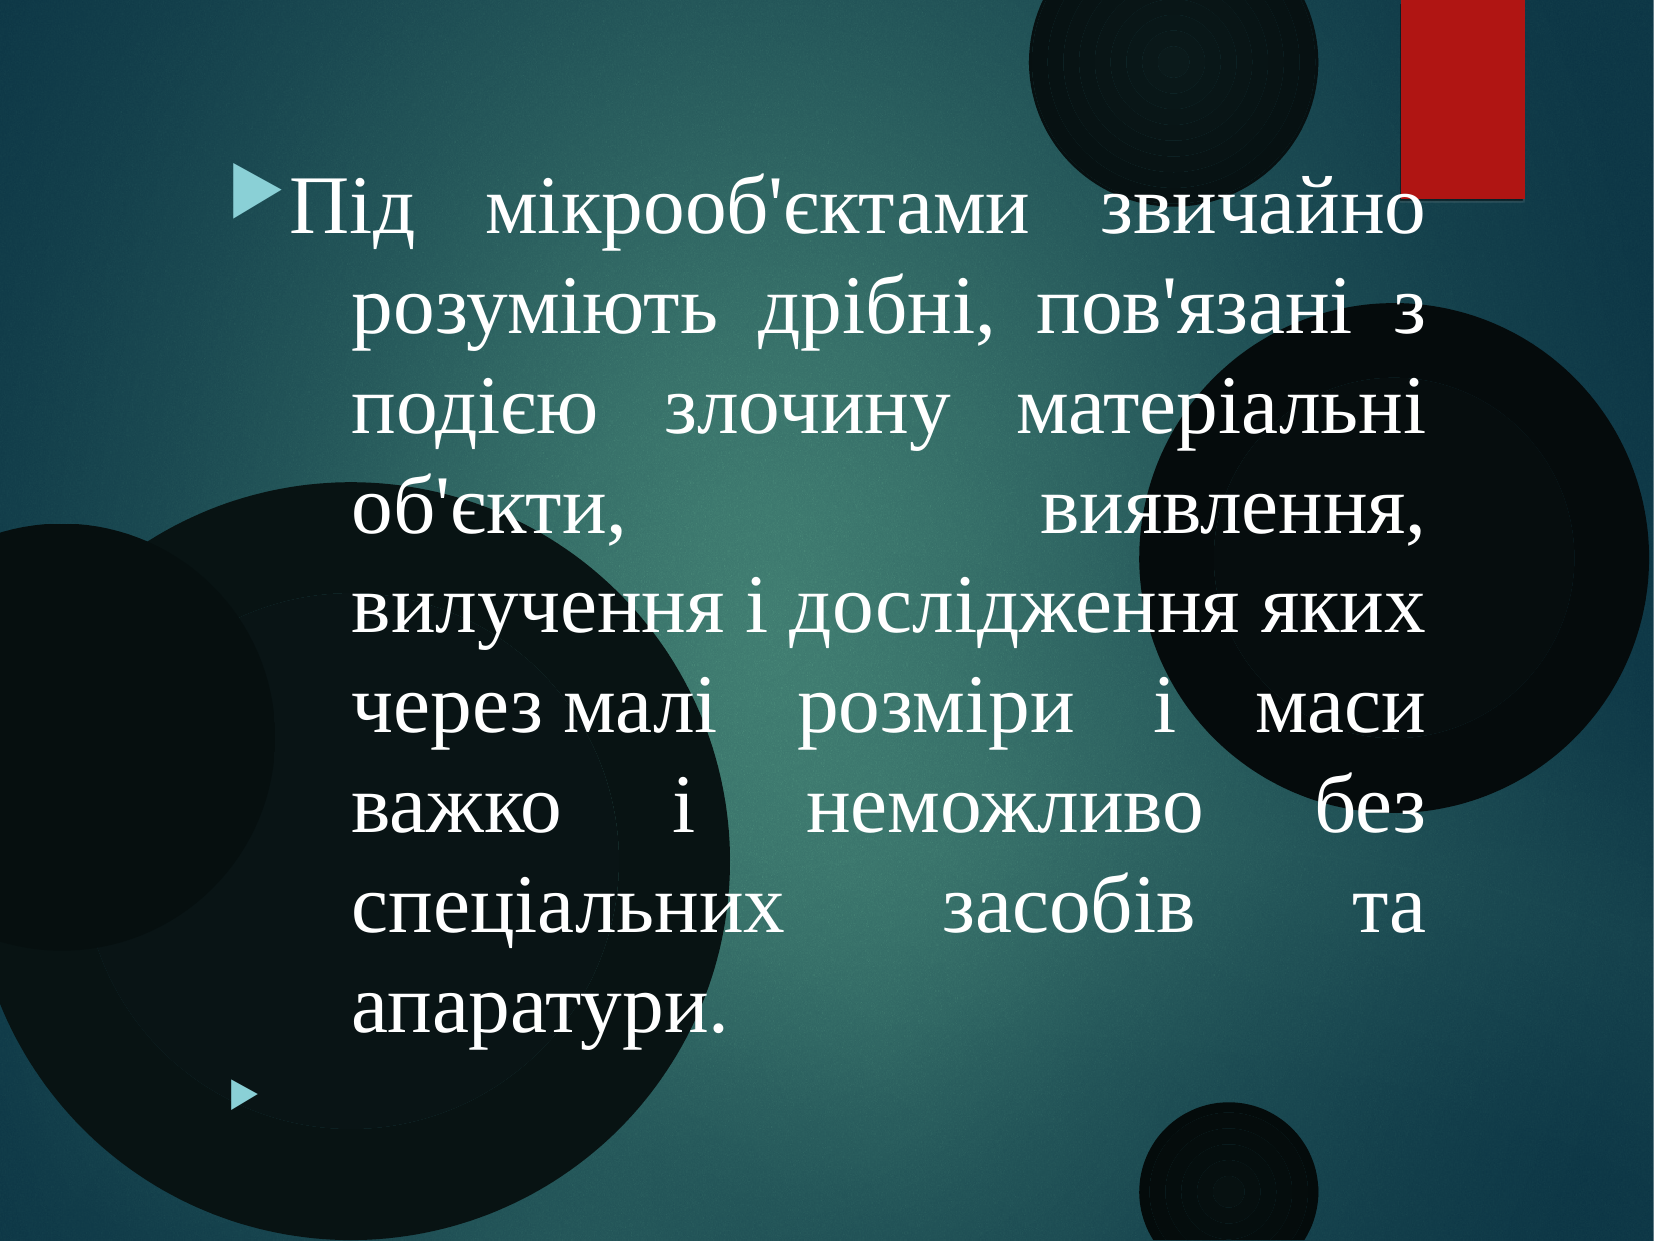

# Під мікрооб'єктами звичайно розуміють дрібні, пов'язані з подією злочину матеріальні об'єкти, виявлення, вилучення і дослідження яких через малі розміри і маси важко і неможливо без спеціальних засобів та апаратури.